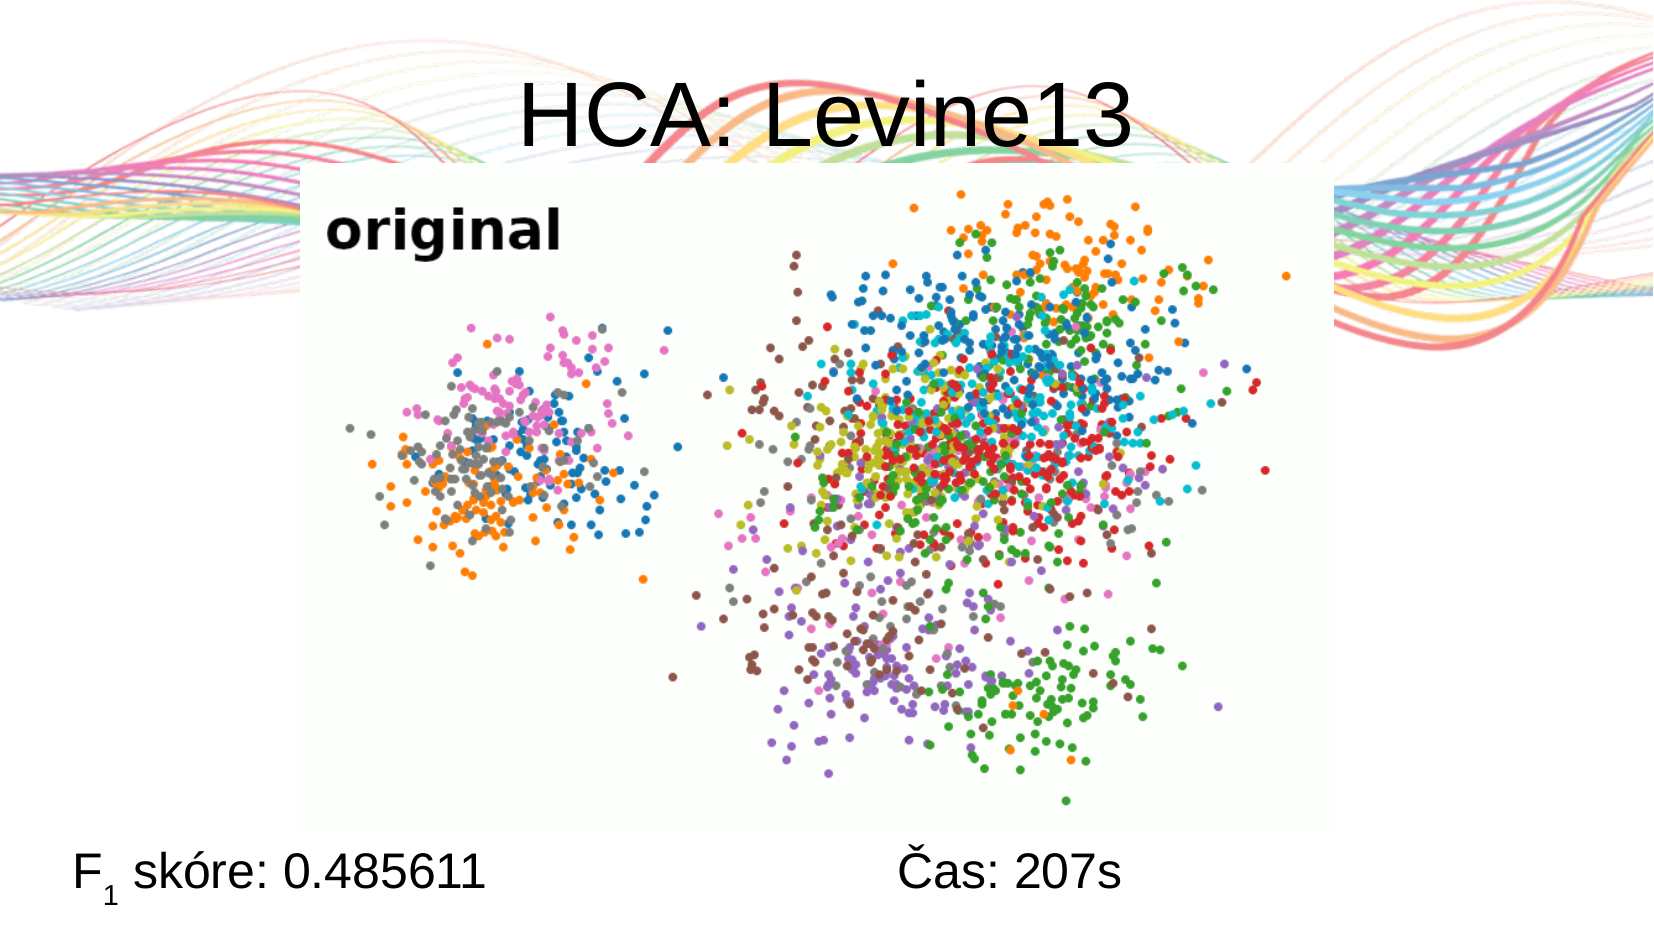

# HCA: Levine13
F1 skóre: 0.485611						Čas: 207s